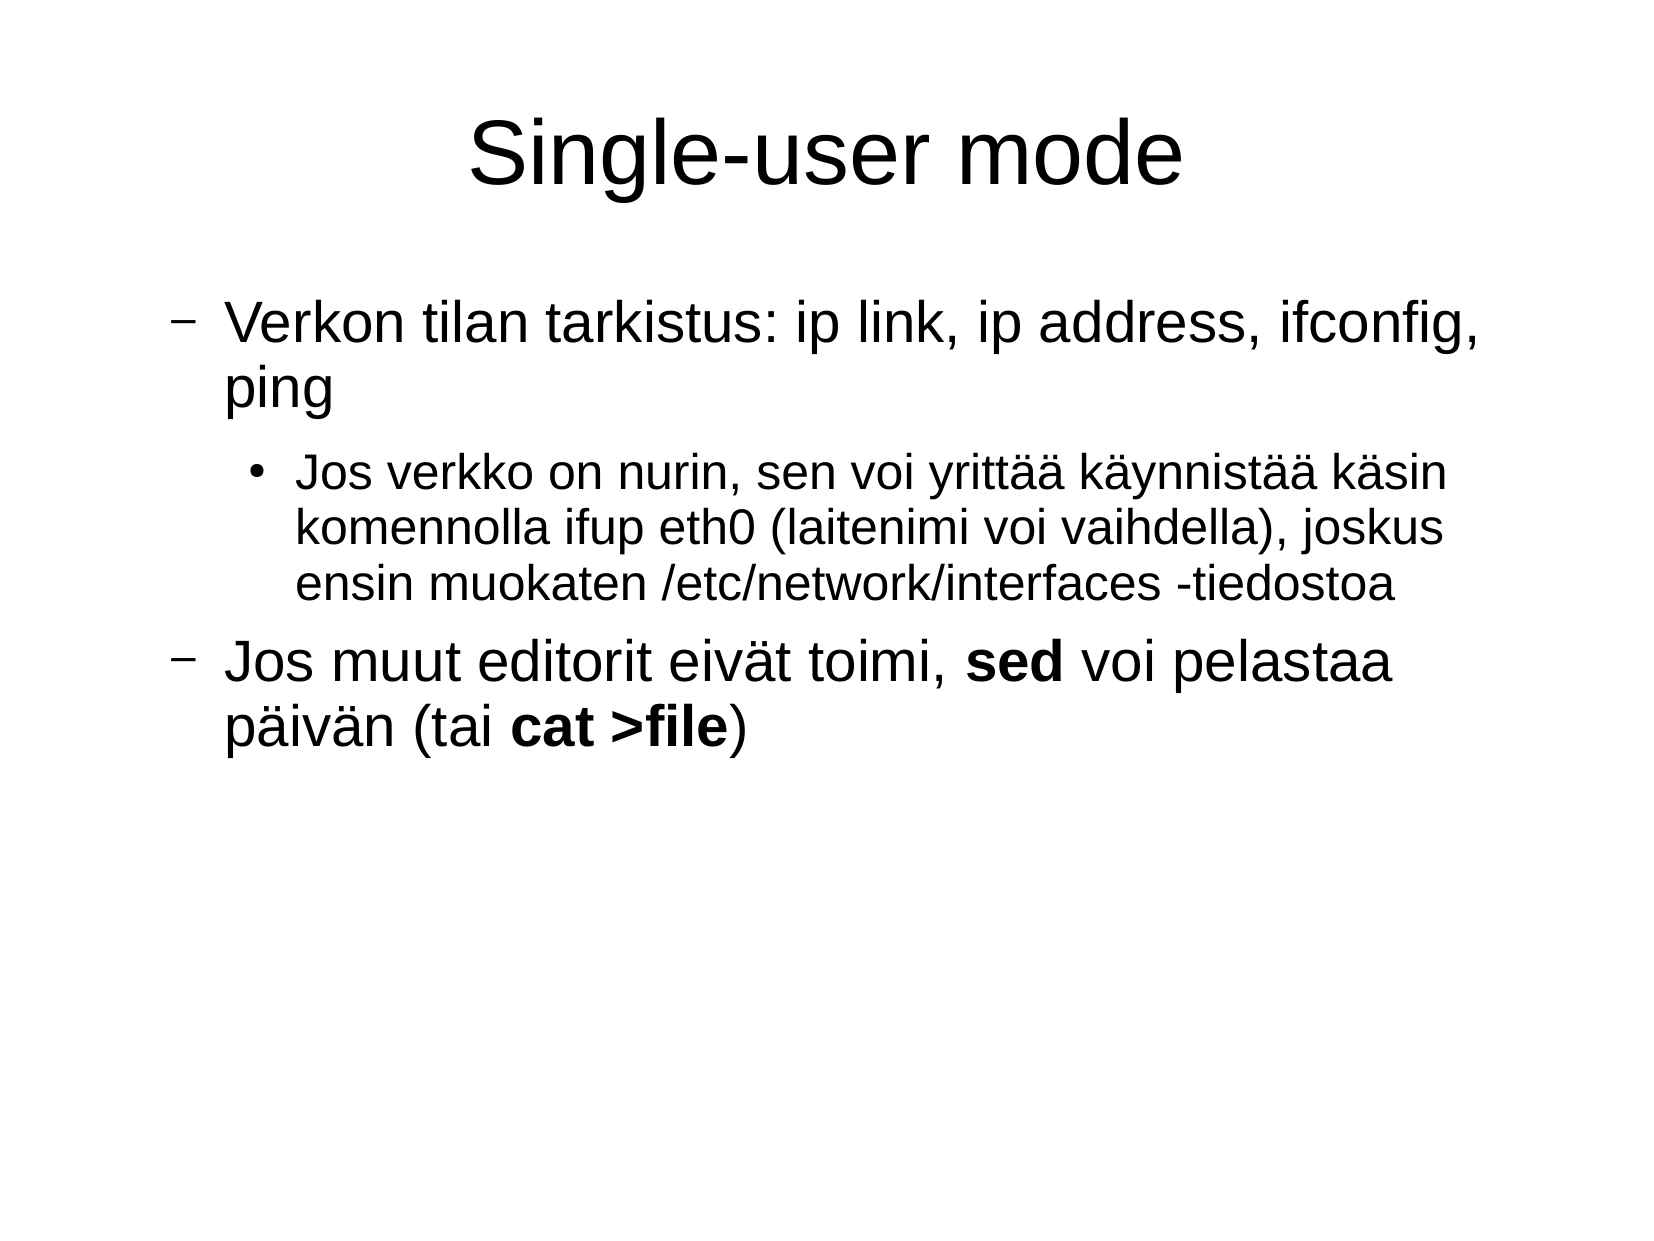

# Single-user mode
Verkon tilan tarkistus: ip link, ip address, ifconfig, ping
Jos verkko on nurin, sen voi yrittää käynnistää käsin komennolla ifup eth0 (laitenimi voi vaihdella), joskus ensin muokaten /etc/network/interfaces -tiedostoa
Jos muut editorit eivät toimi, sed voi pelastaa päivän (tai cat >file)